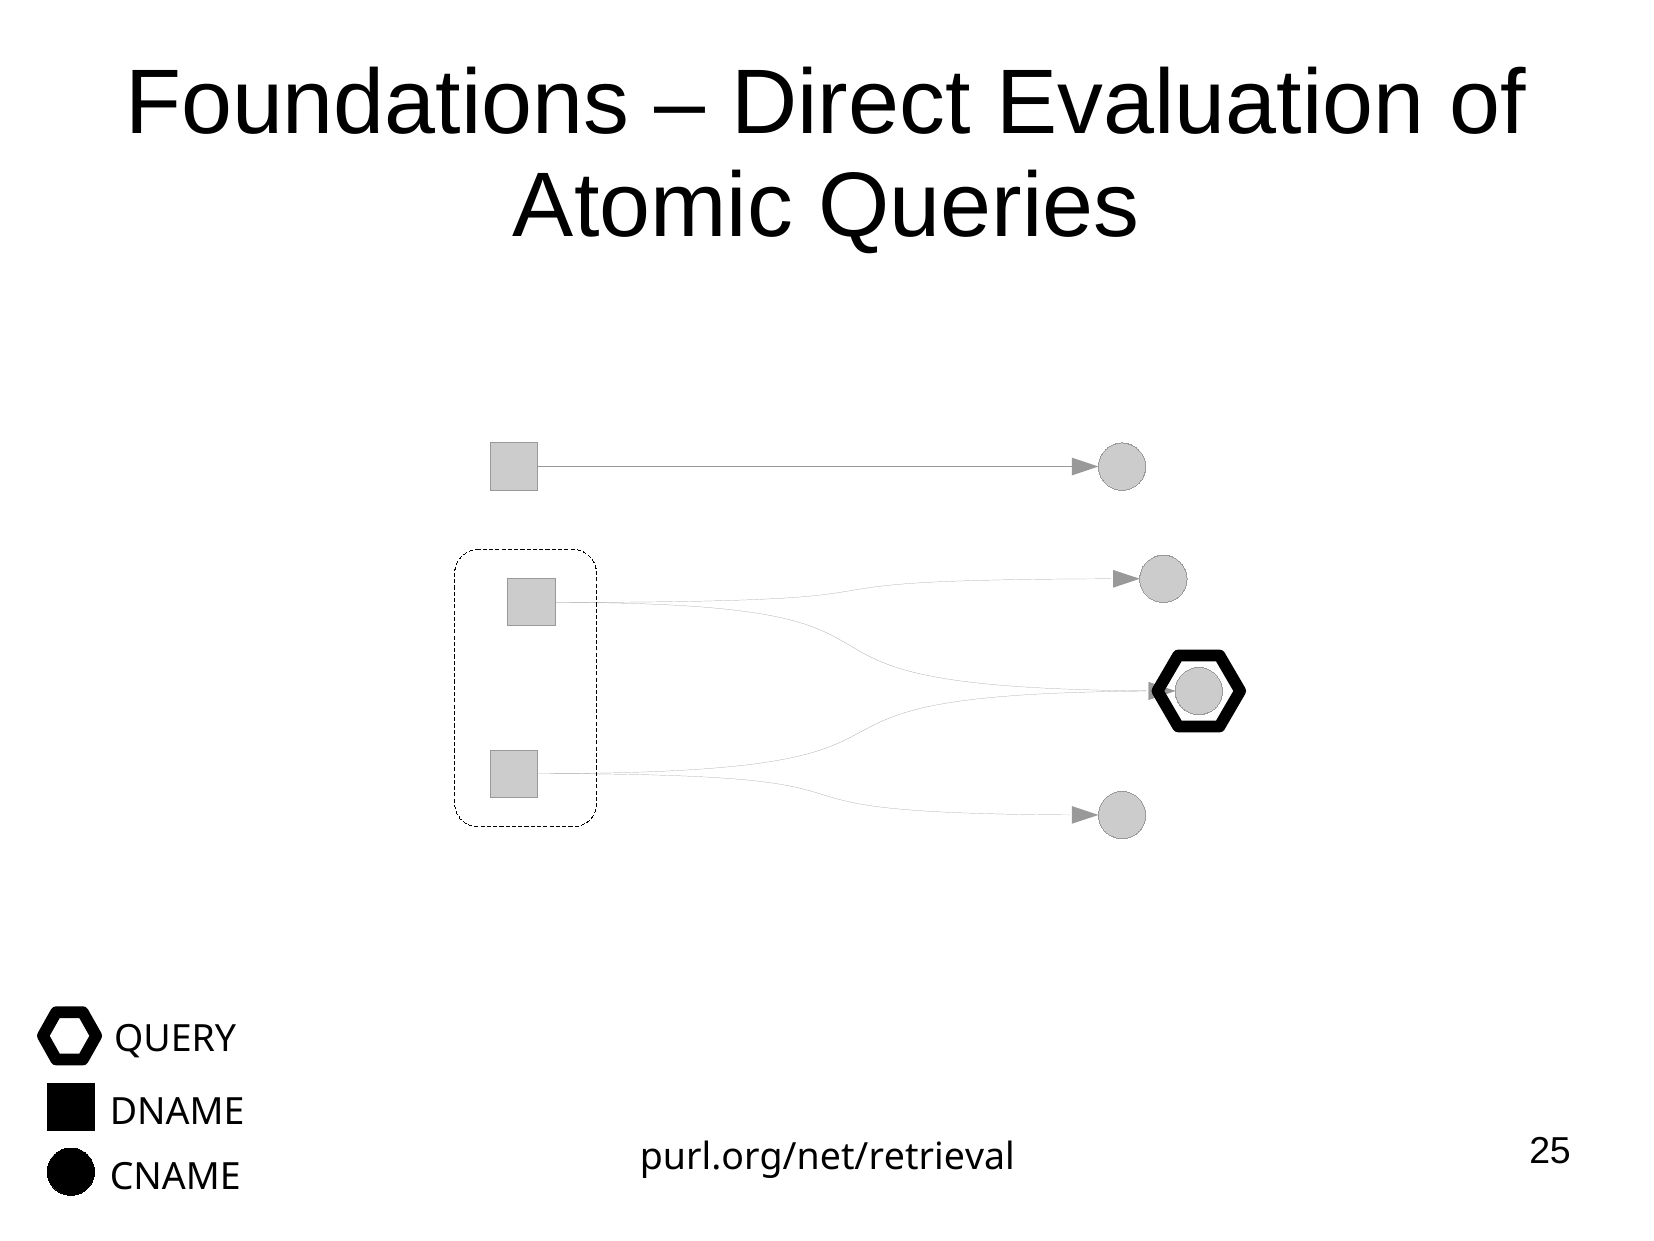

# Foundations – Direct Evaluation of Atomic Queries
QUERY
DNAME
purl.org/net/retrieval
25
CNAME